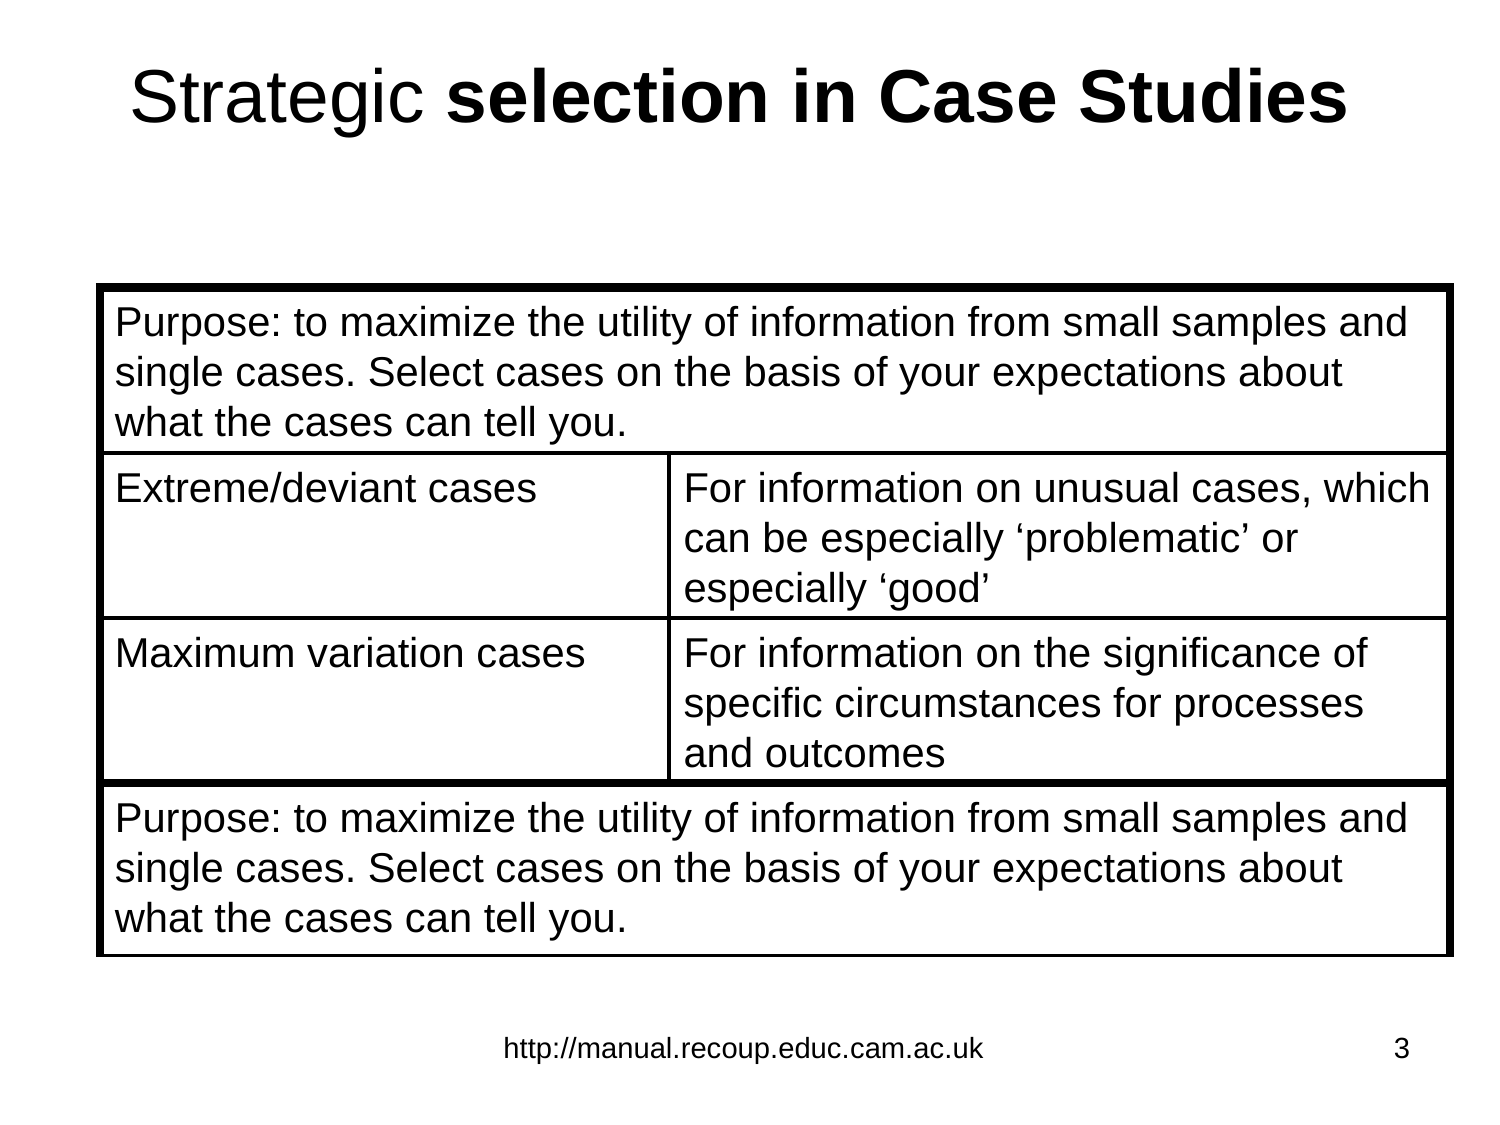

# Strategic selection in Case Studies
| Purpose: to maximize the utility of information from small samples and single cases. Select cases on the basis of your expectations about what the cases can tell you. | |
| --- | --- |
| Extreme/deviant cases | For information on unusual cases, which can be especially ‘problematic’ or especially ‘good’ |
| Maximum variation cases | For information on the significance of specific circumstances for processes and outcomes |
| Purpose: to maximize the utility of information from small samples and single cases. Select cases on the basis of your expectations about what the cases can tell you. | |
http://manual.recoup.educ.cam.ac.uk
3